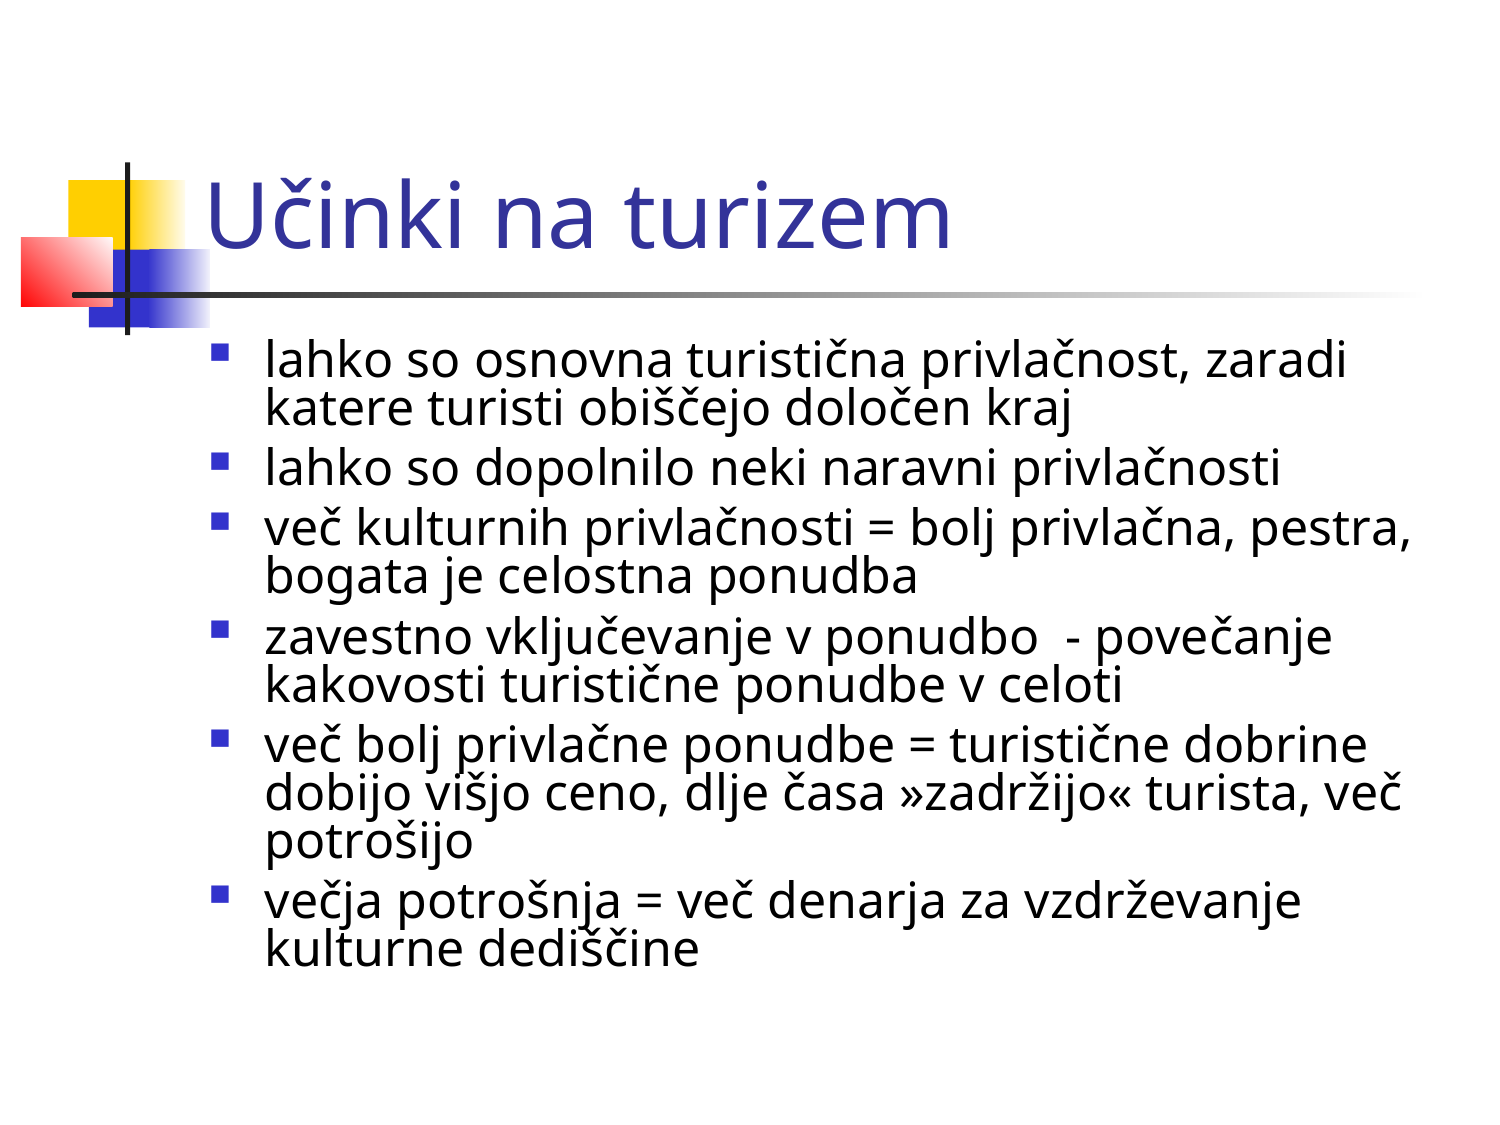

# Učinki na turizem
lahko so osnovna turistična privlačnost, zaradi katere turisti obiščejo določen kraj
lahko so dopolnilo neki naravni privlačnosti
več kulturnih privlačnosti = bolj privlačna, pestra, bogata je celostna ponudba
zavestno vključevanje v ponudbo - povečanje kakovosti turistične ponudbe v celoti
več bolj privlačne ponudbe = turistične dobrine dobijo višjo ceno, dlje časa »zadržijo« turista, več potrošijo
večja potrošnja = več denarja za vzdrževanje kulturne dediščine